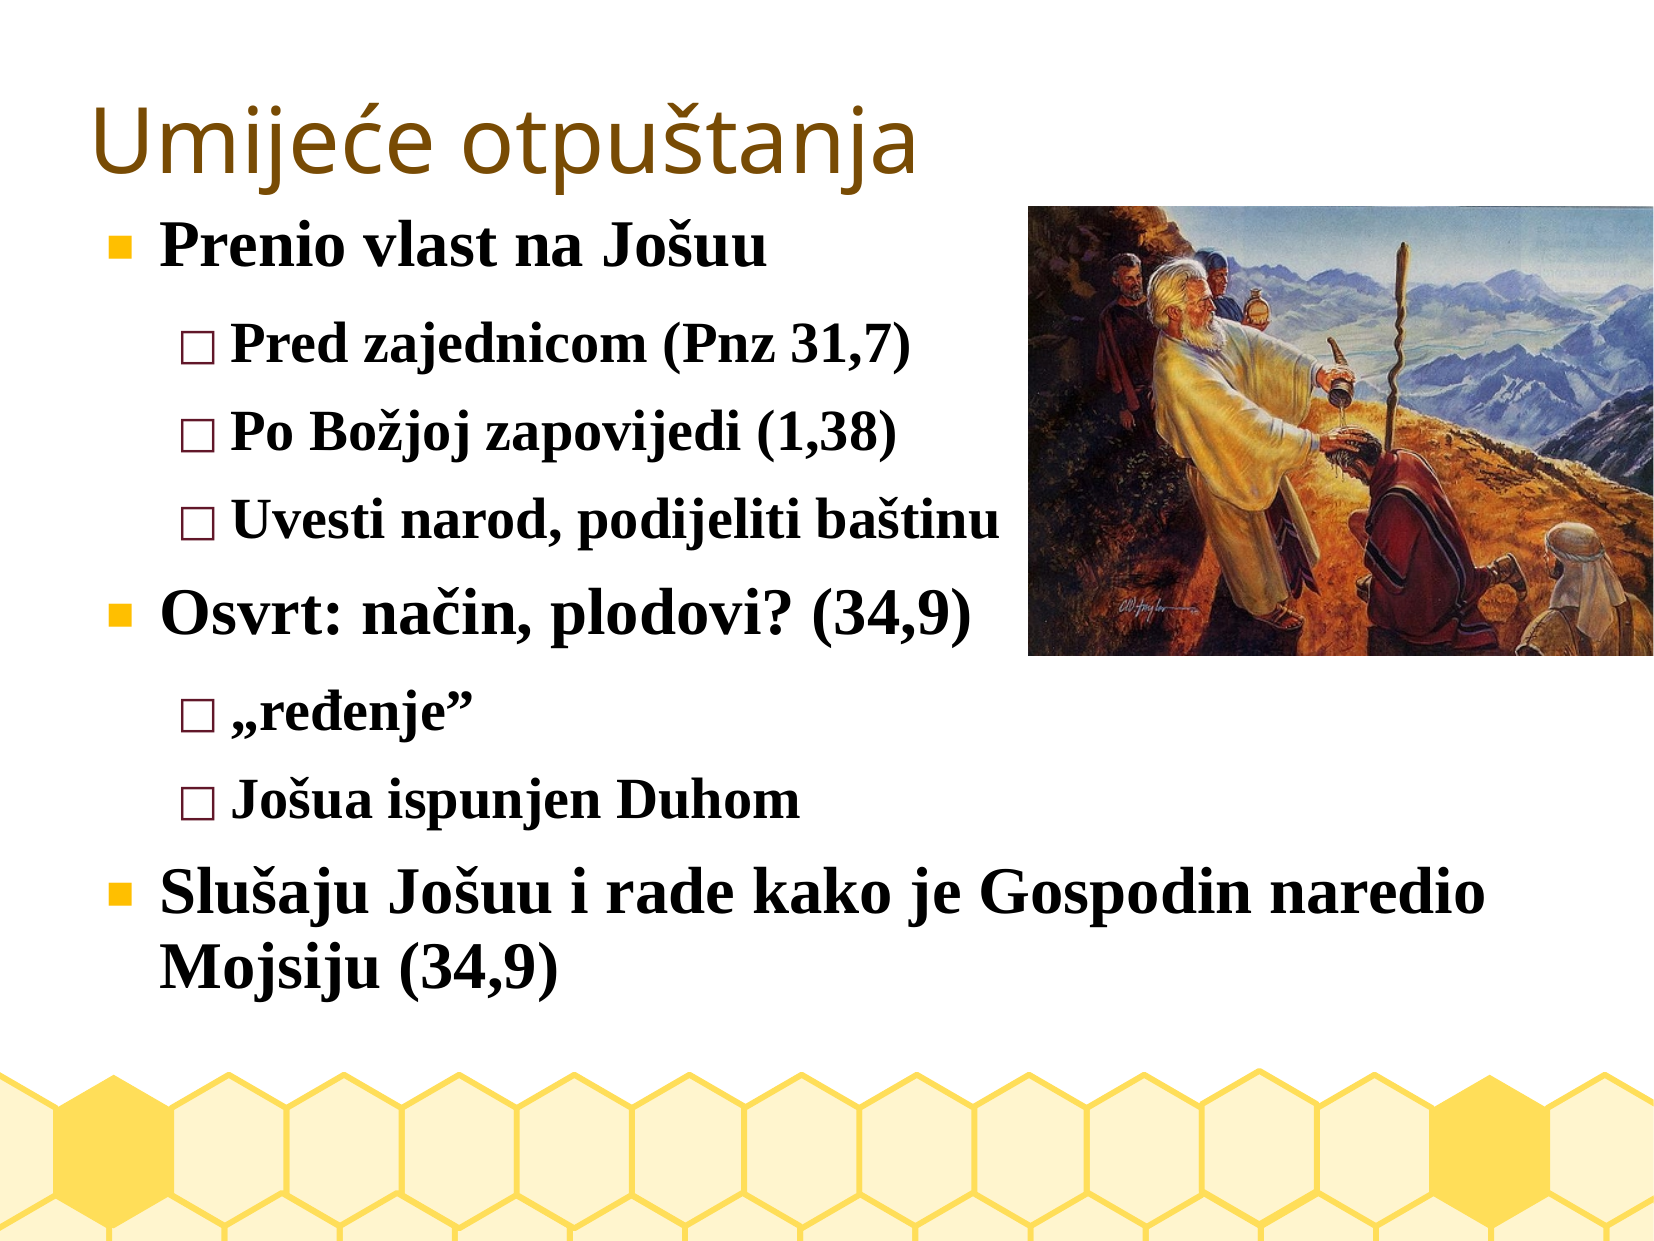

# Umijeće otpuštanja
Prenio vlast na Jošuu
Pred zajednicom (Pnz 31,7)
Po Božjoj zapovijedi (1,38)
Uvesti narod, podijeliti baštinu
Osvrt: način, plodovi? (34,9)
„ređenje”
Jošua ispunjen Duhom
Slušaju Jošuu i rade kako je Gospodin naredio Mojsiju (34,9)